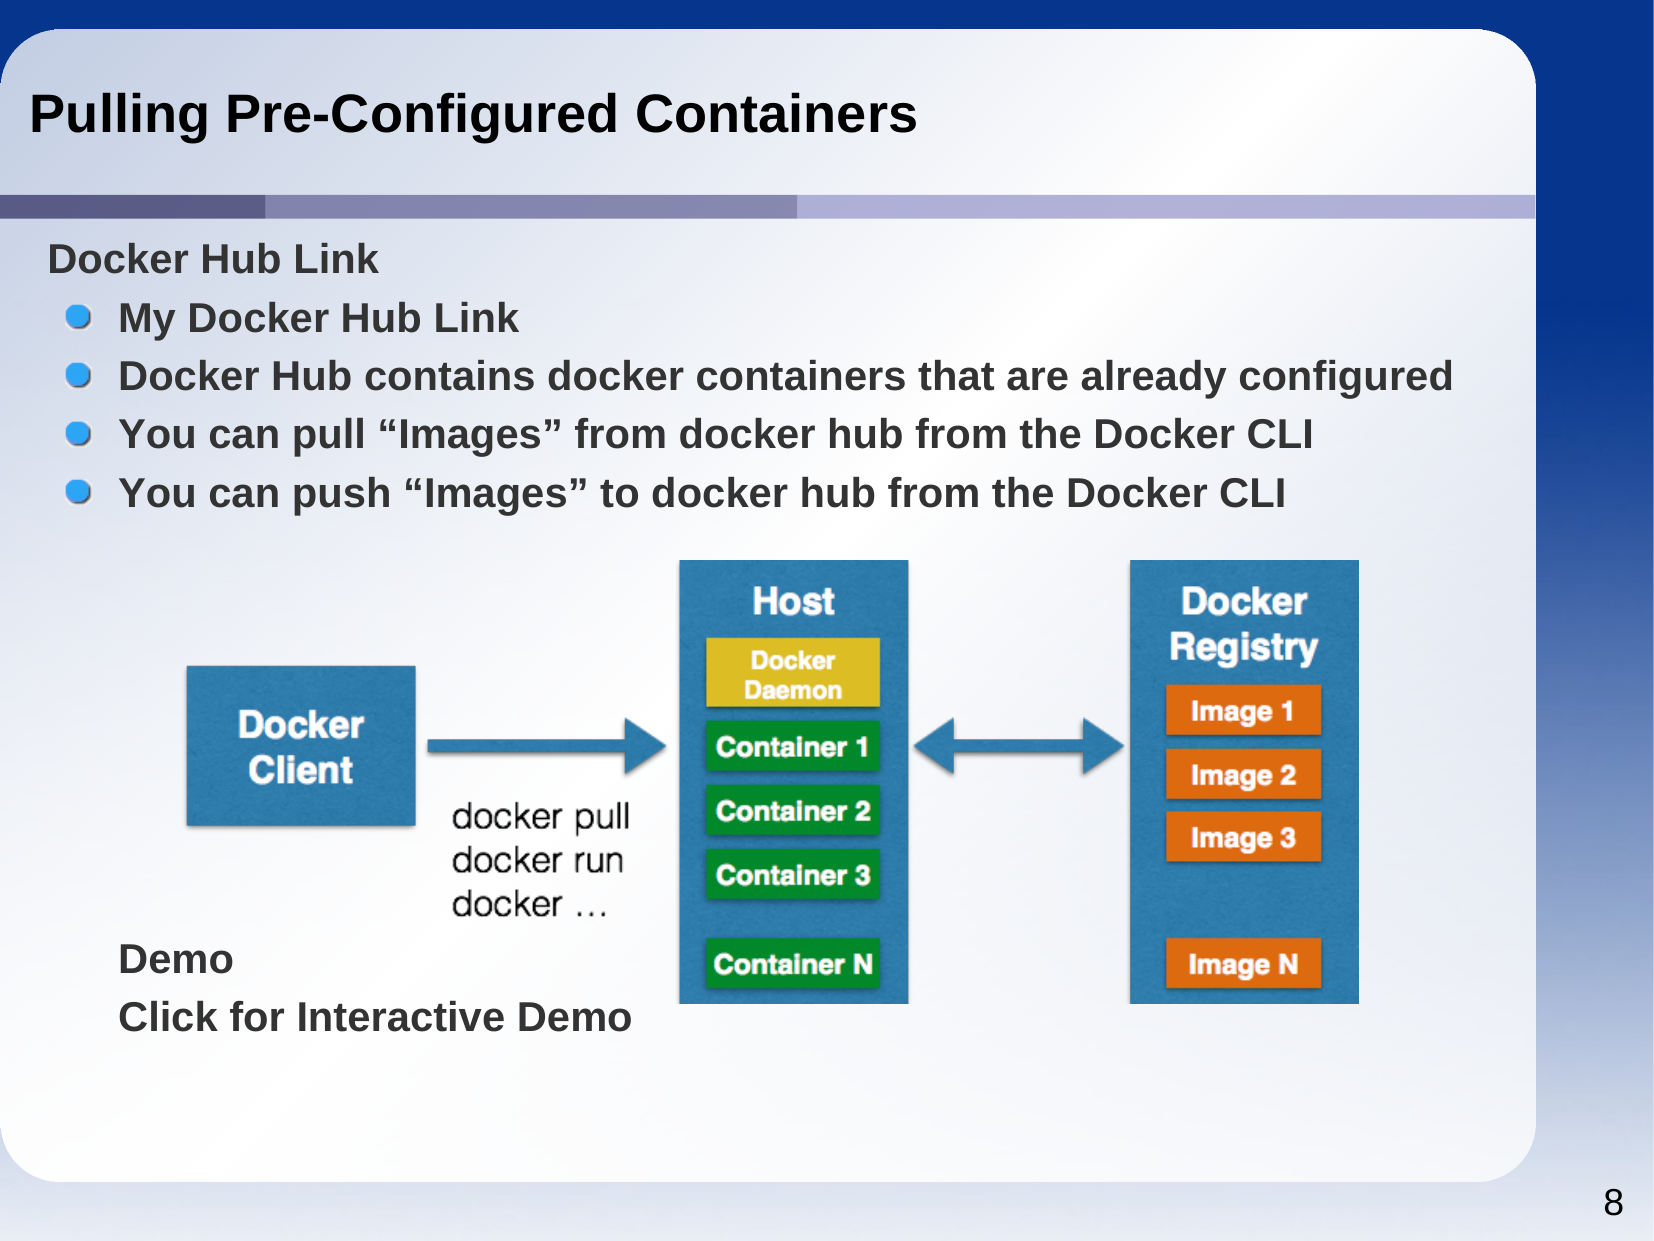

# Pulling Pre-Configured Containers
Docker Hub Link
My Docker Hub Link
Docker Hub contains docker containers that are already configured
You can pull “Images” from docker hub from the Docker CLI
You can push “Images” to docker hub from the Docker CLI
Demo
Click for Interactive Demo
8